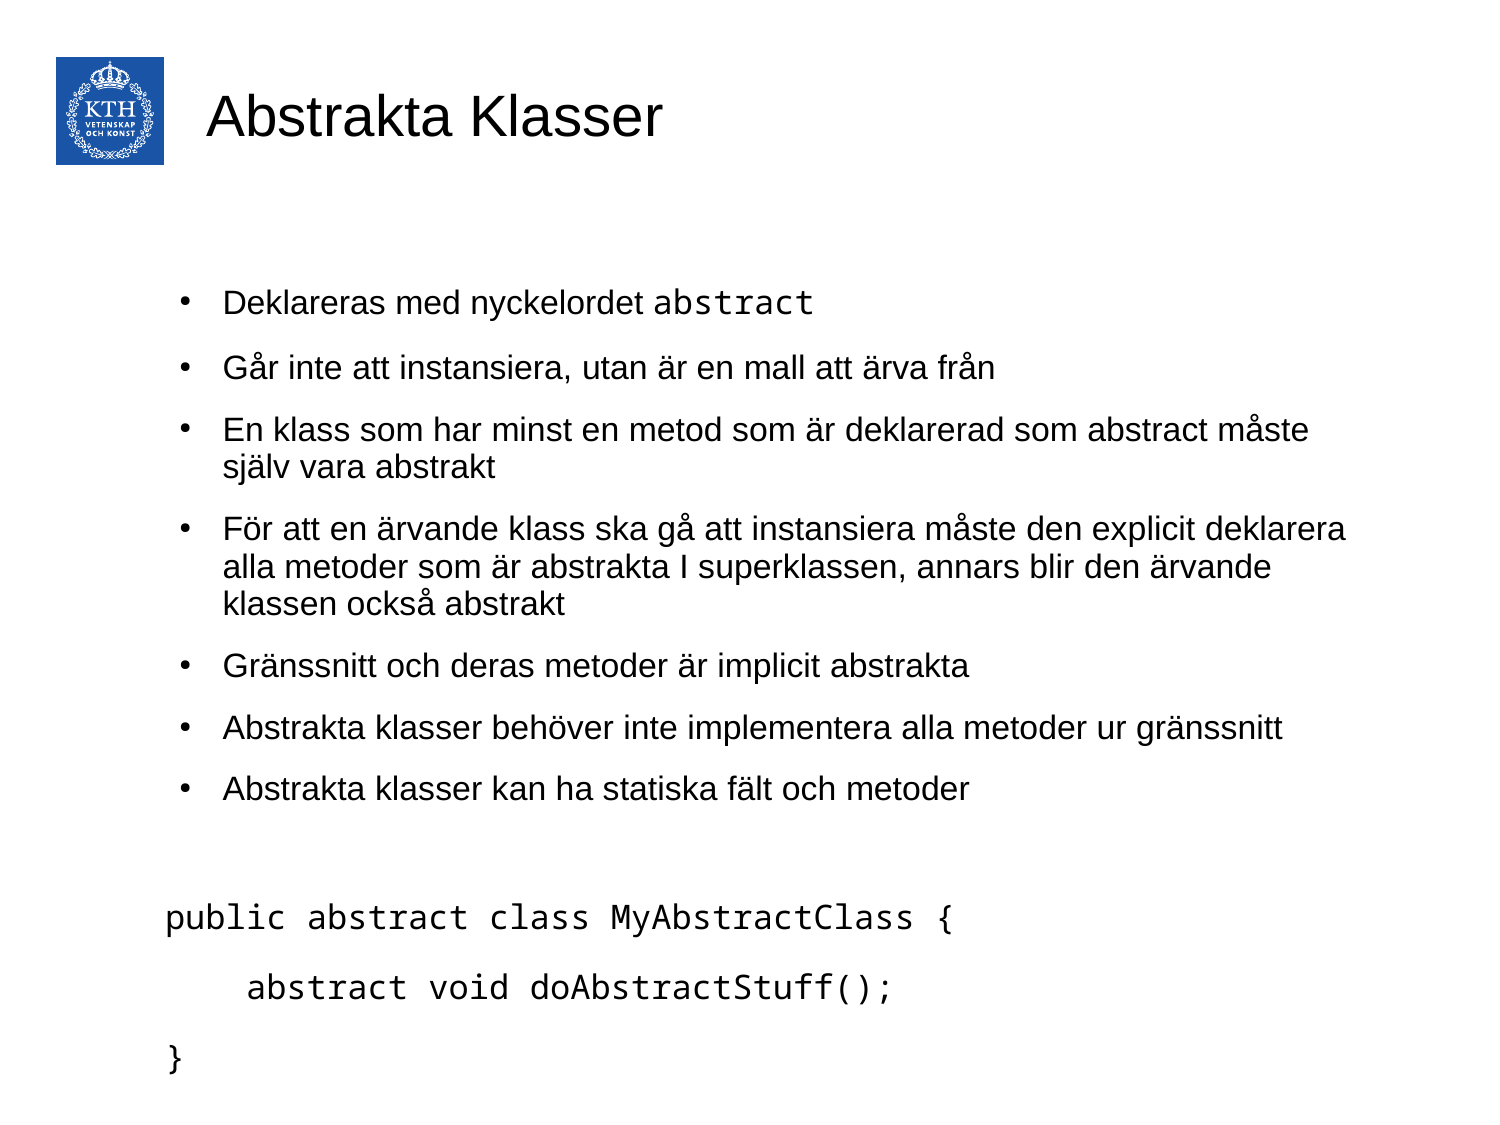

# Abstrakta Klasser
Deklareras med nyckelordet abstract
Går inte att instansiera, utan är en mall att ärva från
En klass som har minst en metod som är deklarerad som abstract måste själv vara abstrakt
För att en ärvande klass ska gå att instansiera måste den explicit deklarera alla metoder som är abstrakta I superklassen, annars blir den ärvande klassen också abstrakt
Gränssnitt och deras metoder är implicit abstrakta
Abstrakta klasser behöver inte implementera alla metoder ur gränssnitt
Abstrakta klasser kan ha statiska fält och metoder
public abstract class MyAbstractClass {
 abstract void doAbstractStuff();
}